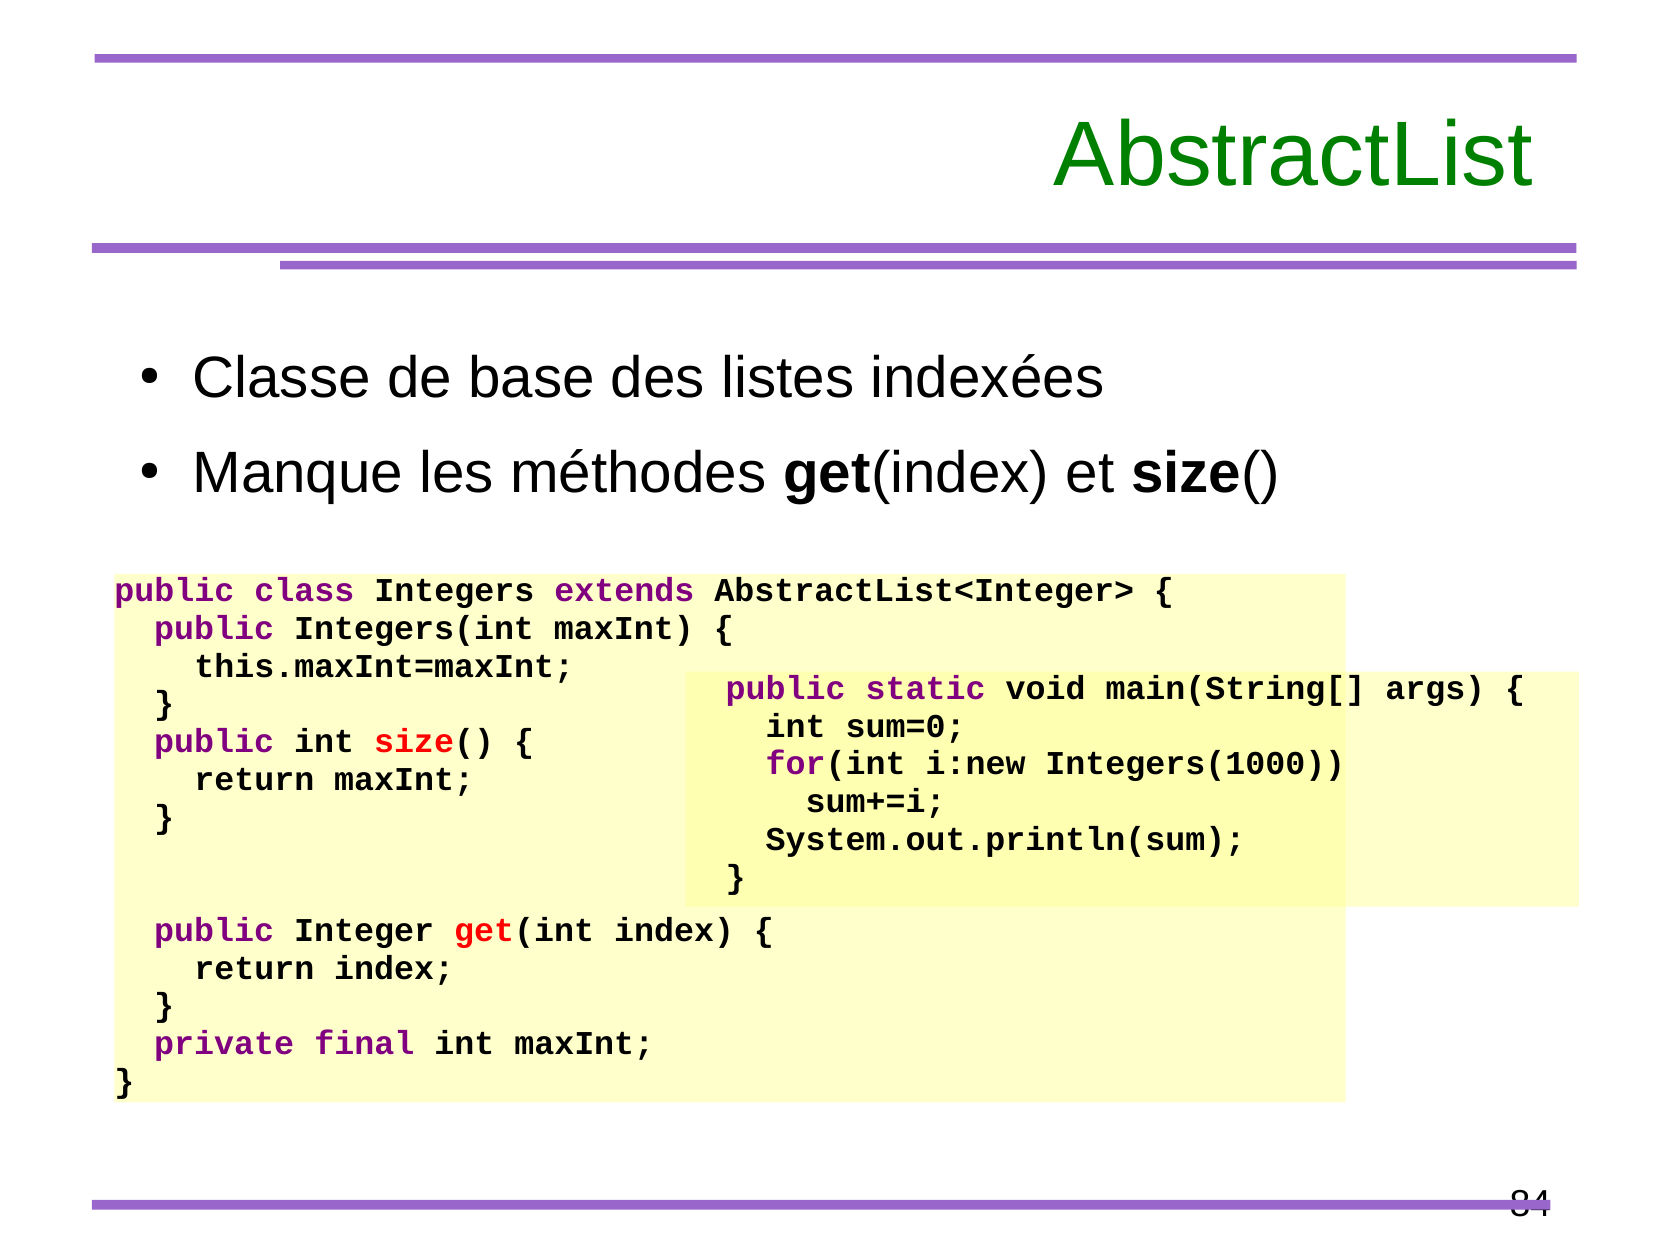

# AbstractList
Classe de base des listes indexées
Manque les méthodes get(index) et size()
public class Integers extends AbstractList<Integer> {
 public Integers(int maxInt) {
 this.maxInt=maxInt;
 }
 public int size() {
 return maxInt;
 }
 public Integer get(int index) {
 return index;
 }
 private final int maxInt;
}
 public static void main(String[] args) {
 int sum=0;
 for(int i:new Integers(1000))
 sum+=i;
 System.out.println(sum);
 }